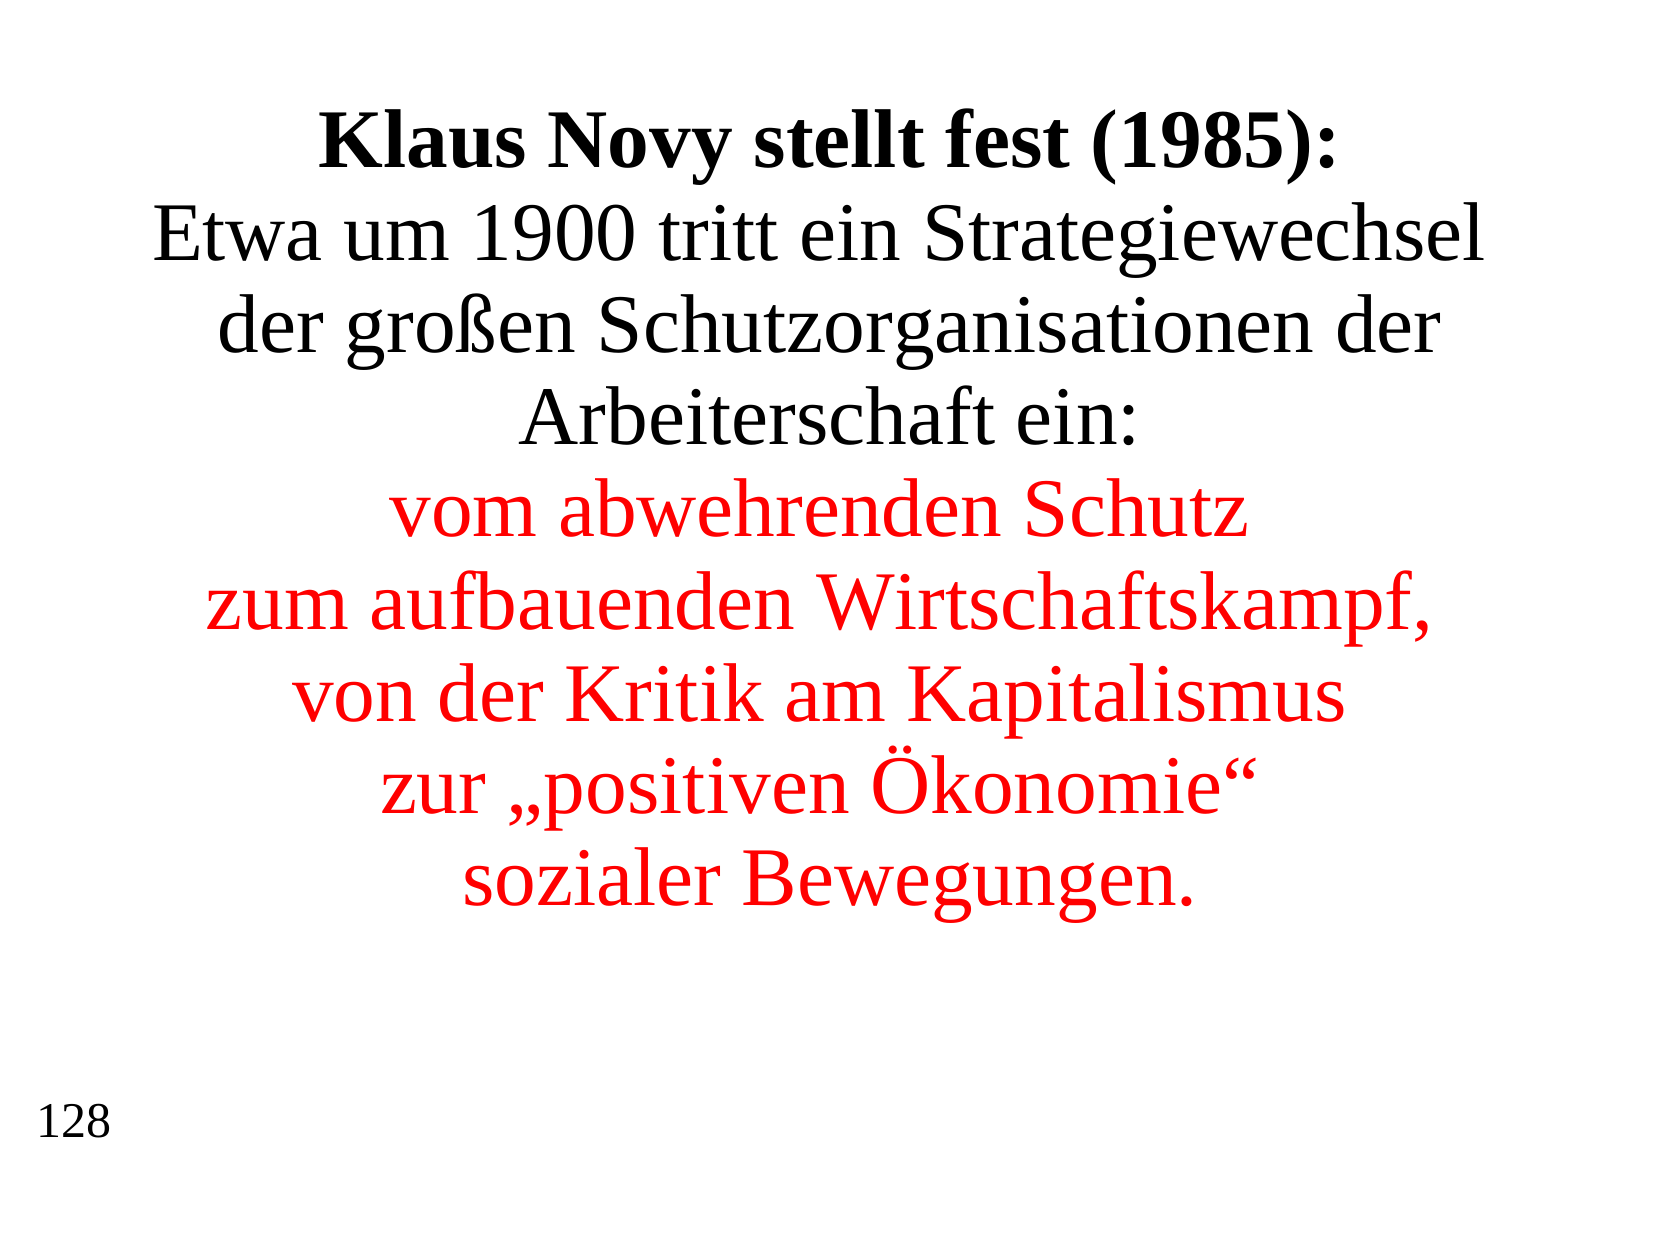

Klaus Novy stellt fest (1985):
Etwa um 1900 tritt ein Strategiewechsel
der großen Schutzorganisationen der Arbeiterschaft ein:
vom abwehrenden Schutz
zum aufbauenden Wirtschaftskampf,
von der Kritik am Kapitalismus
zur „positiven Ökonomie“
sozialer Bewegungen.